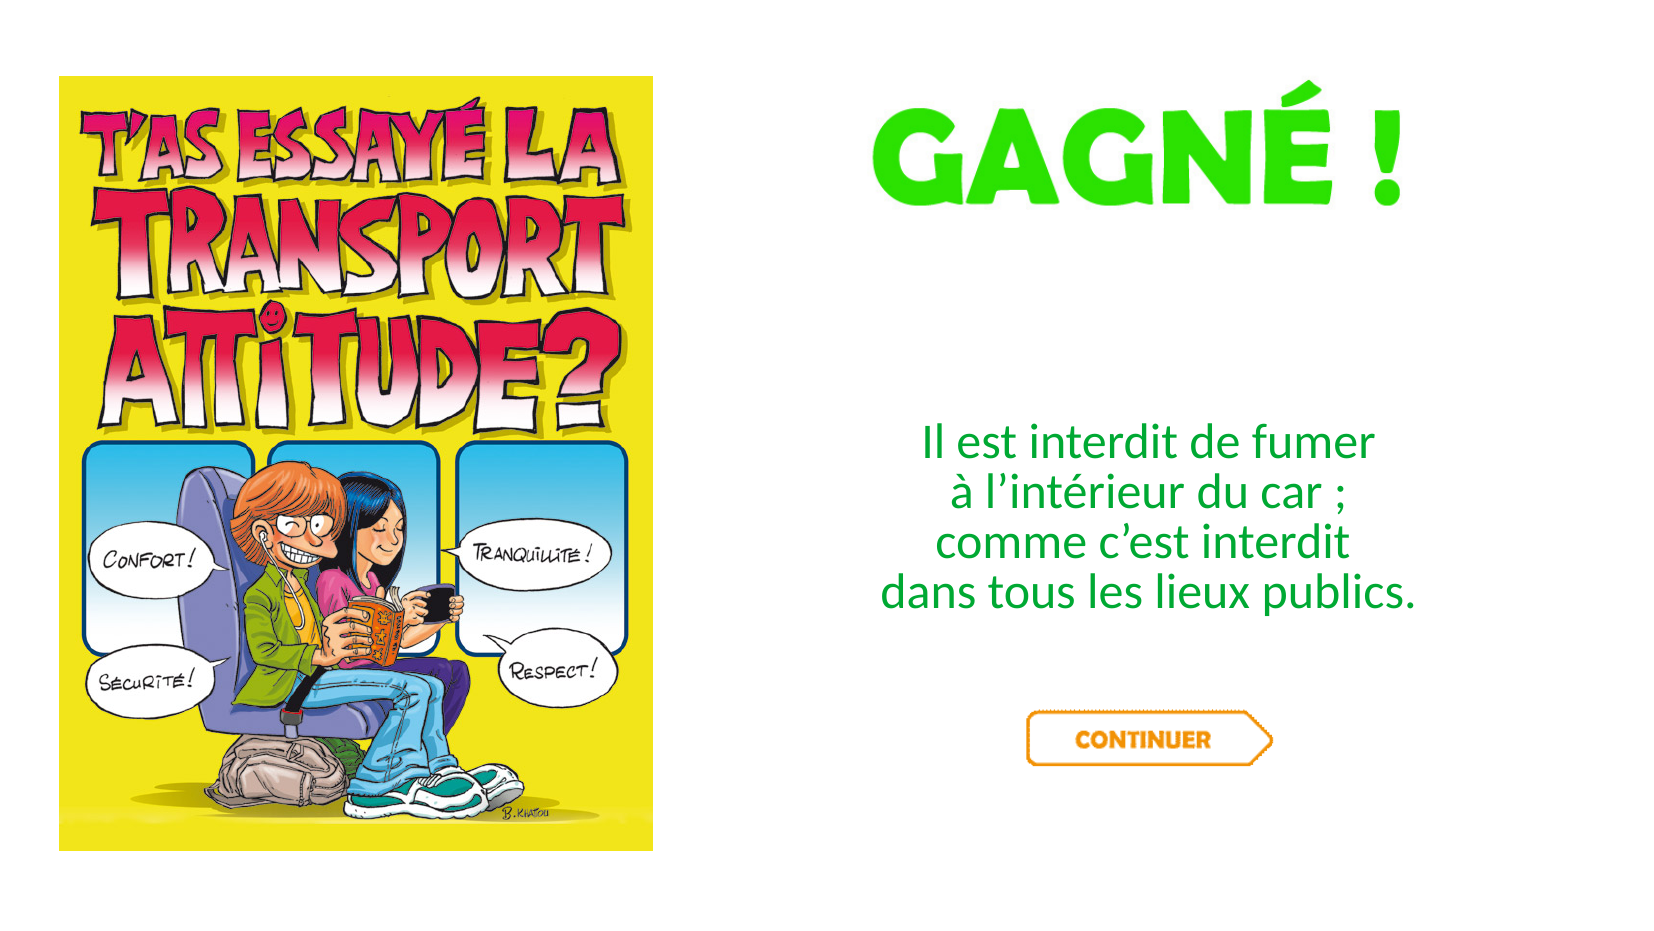

Il est interdit de fumer
 à l’intérieur du car ;
comme c’est interdit
dans tous les lieux publics.